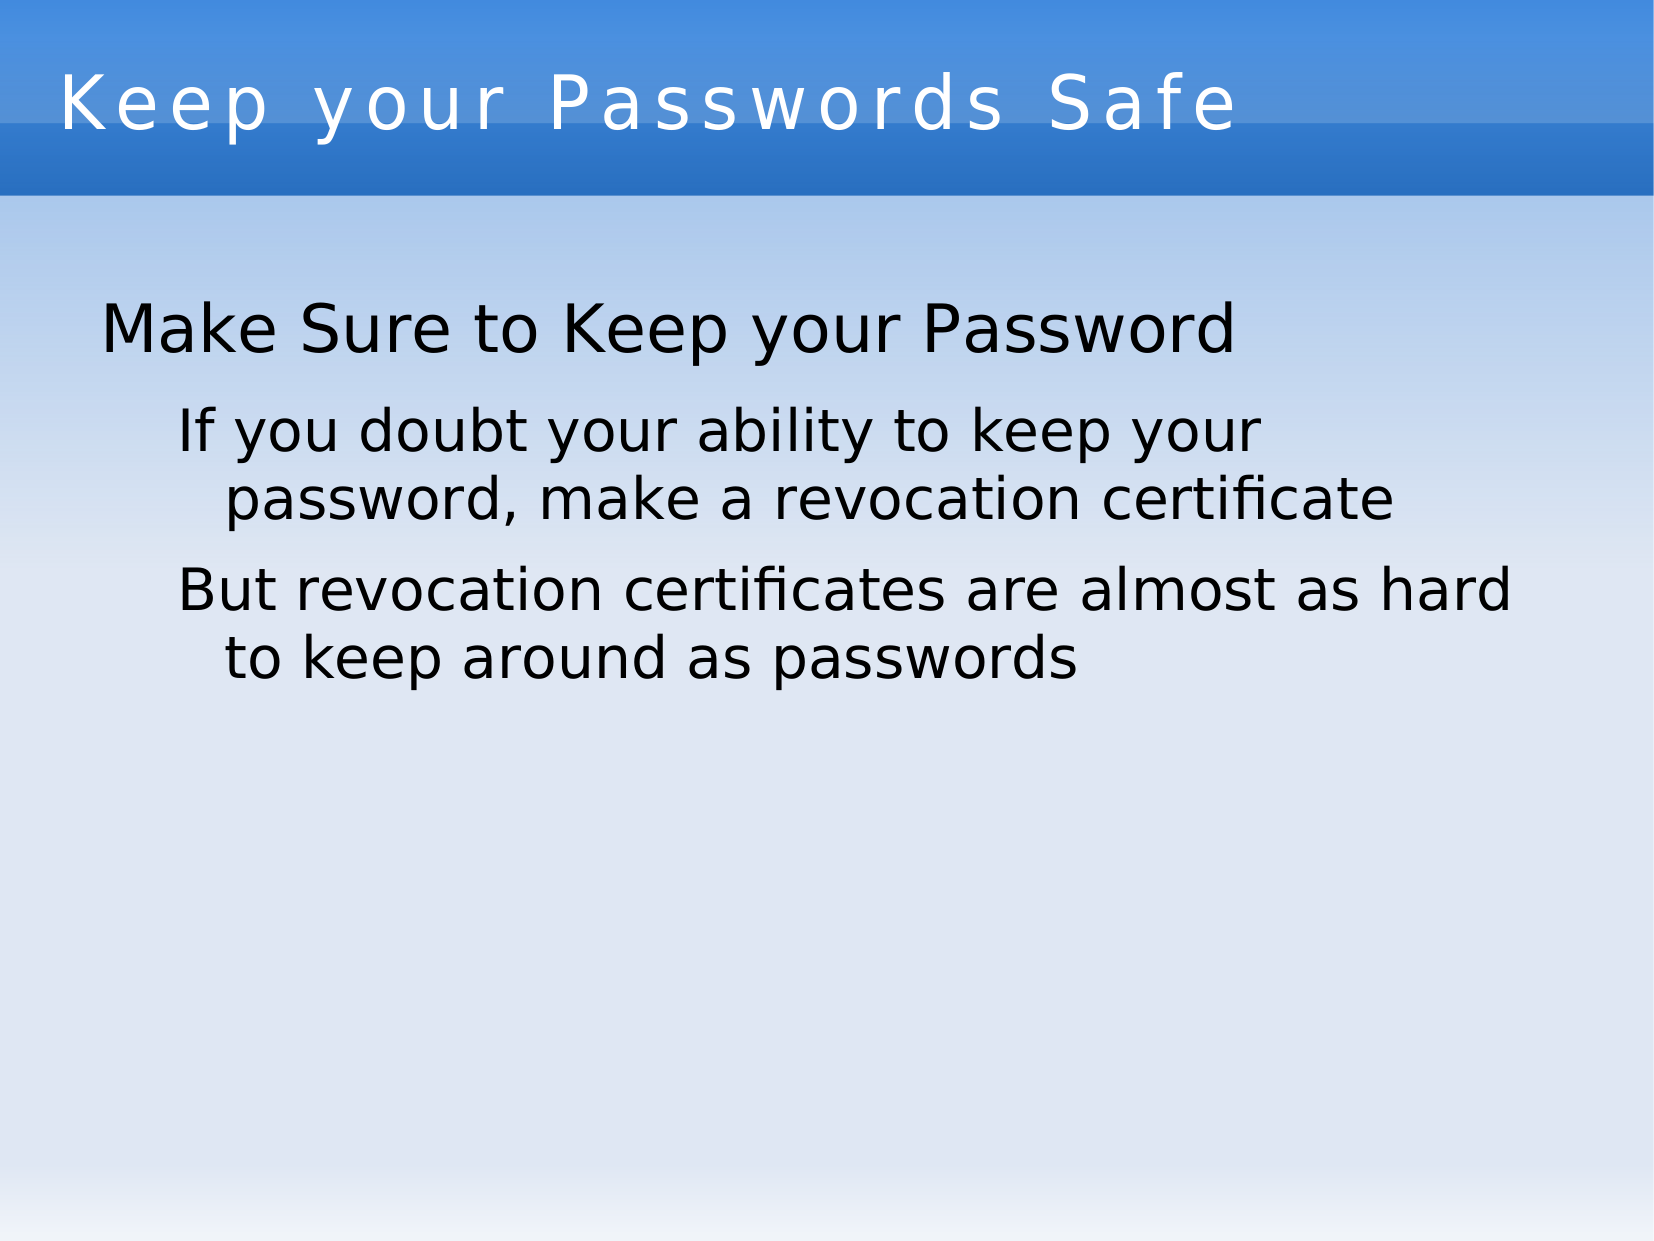

# Keep your Passwords Safe
Make Sure to Keep your Password
If you doubt your ability to keep your password, make a revocation certificate
But revocation certificates are almost as hard to keep around as passwords